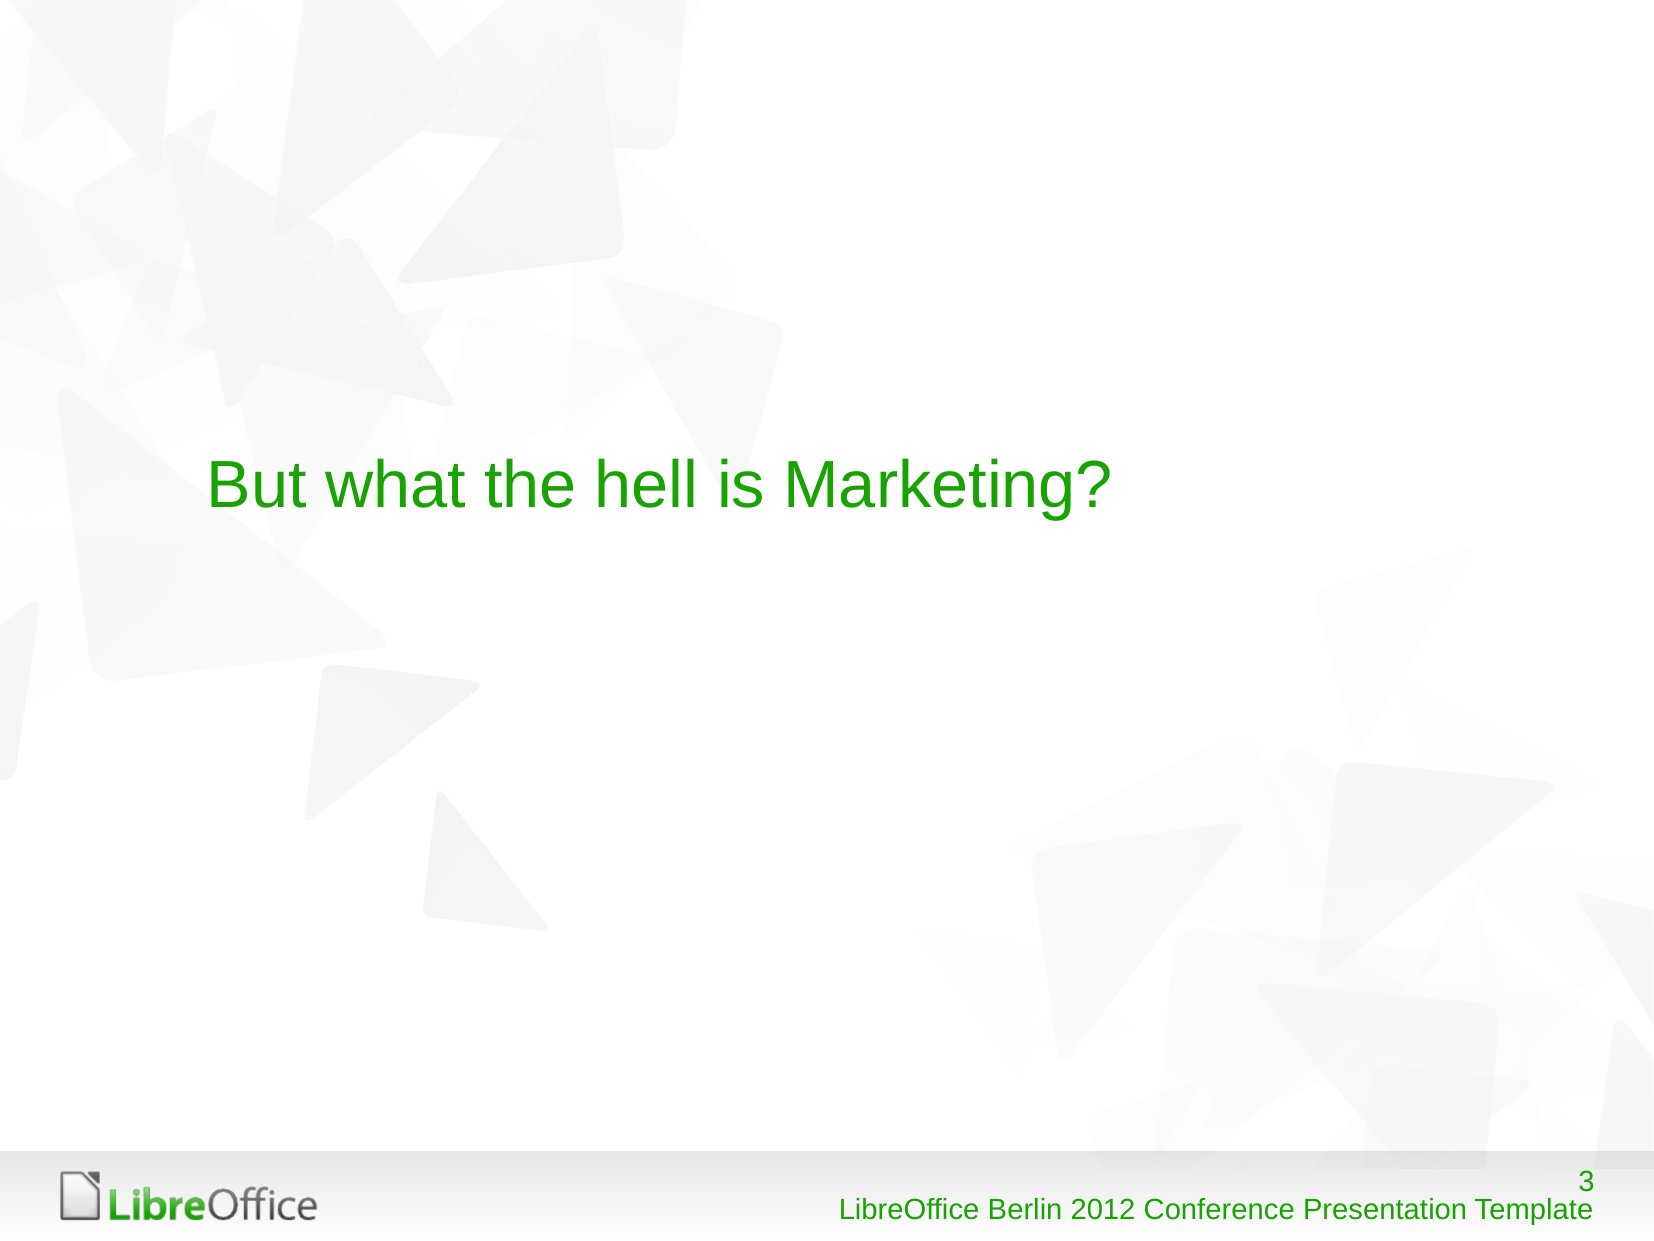

# But what the hell is Marketing?
3
LibreOffice Berlin 2012 Conference Presentation Template